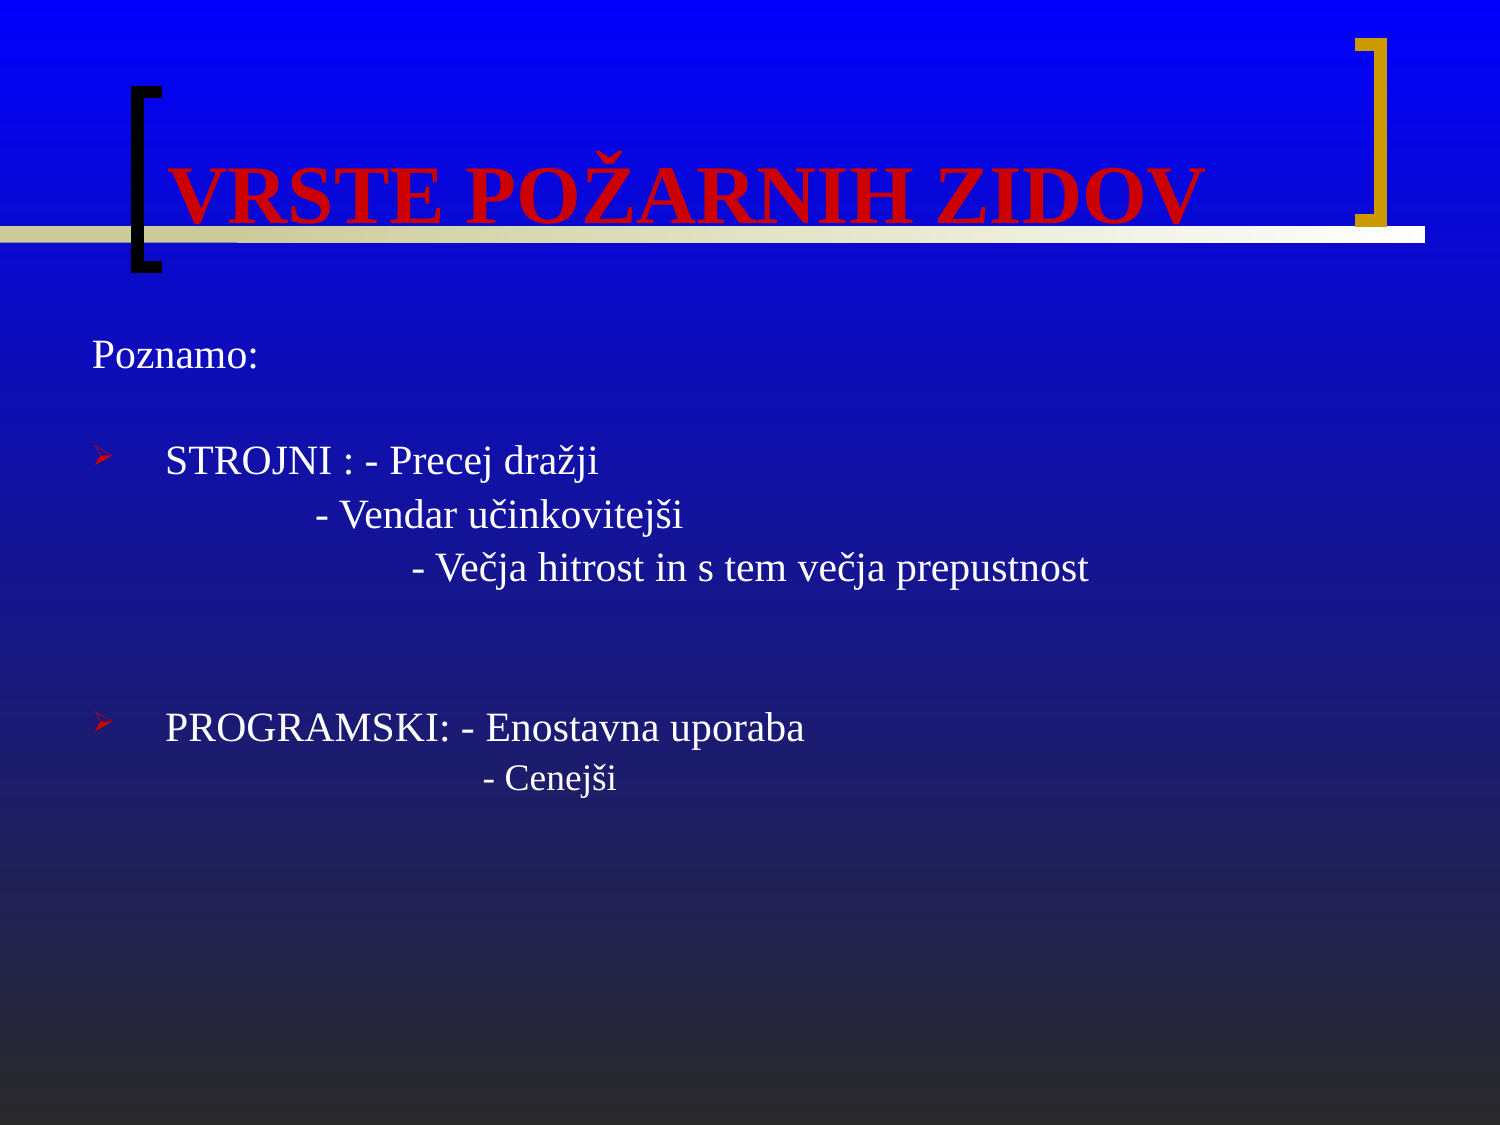

# VRSTE POŽARNIH ZIDOV
Poznamo:
STROJNI : - Precej dražji
		 	- Vendar učinkovitejši
		 	 - Večja hitrost in s tem večja prepustnost
PROGRAMSKI: - Enostavna uporaba
			 - Cenejši